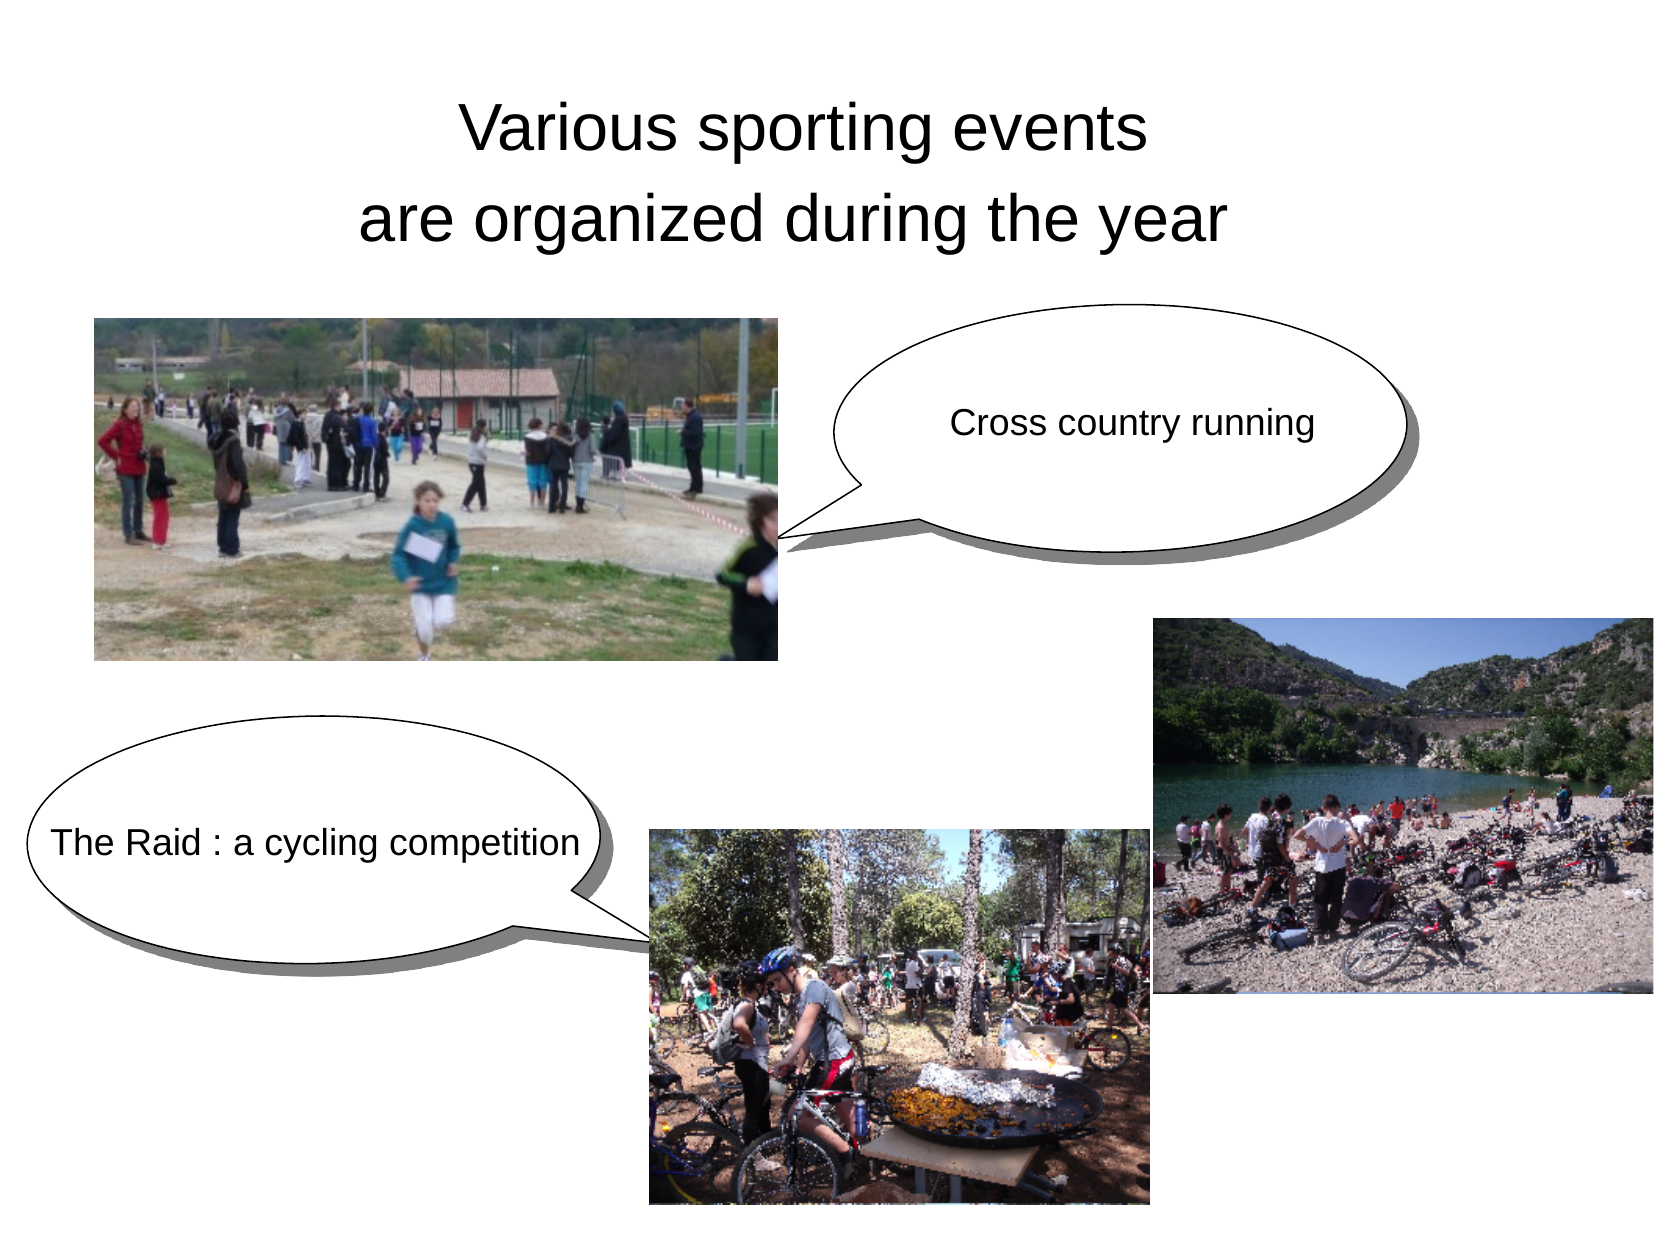

Various sporting events
are organized during the year
Cross country running
The Raid : a cycling competition